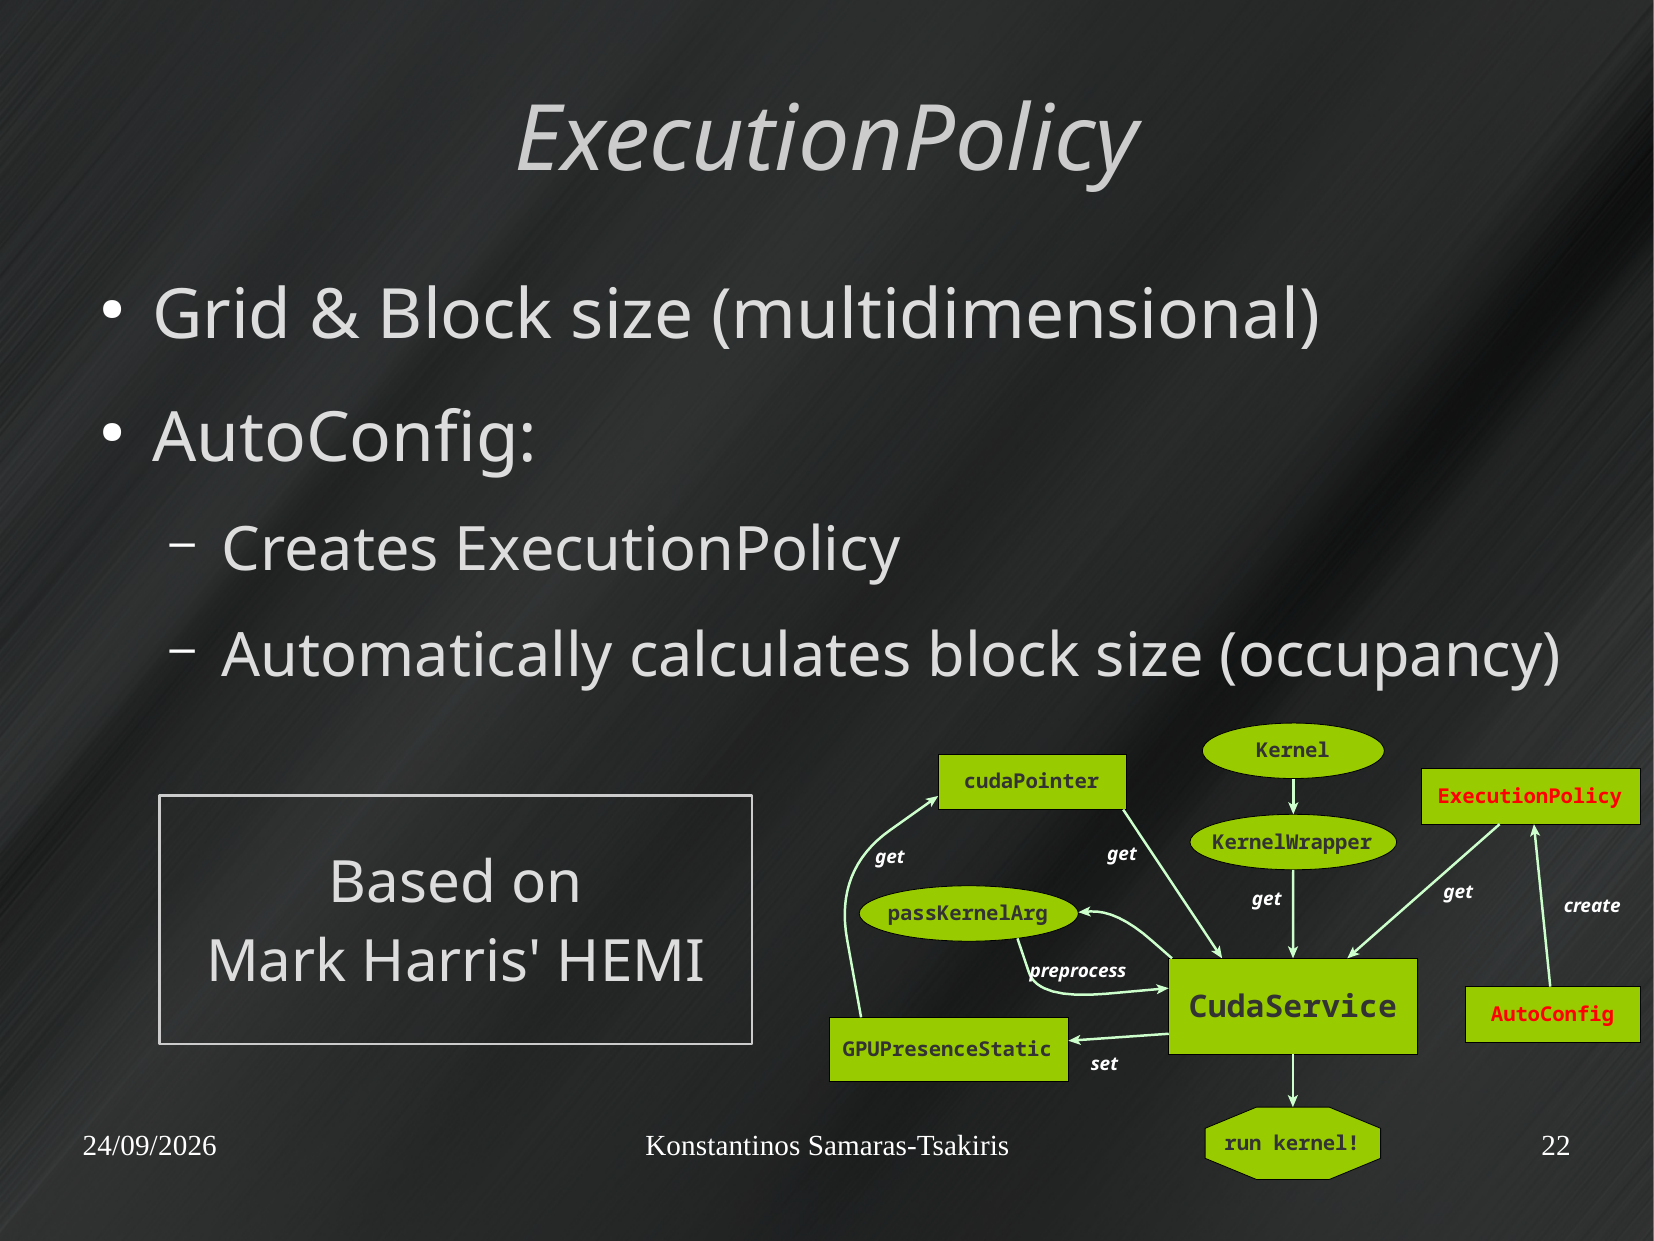

# ExecutionPolicy
Grid & Block size (multidimensional)
AutoConfig:
Creates ExecutionPolicy
Automatically calculates block size (occupancy)
Based on
Mark Harris' HEMI
Konstantinos Samaras-Tsakiris
22